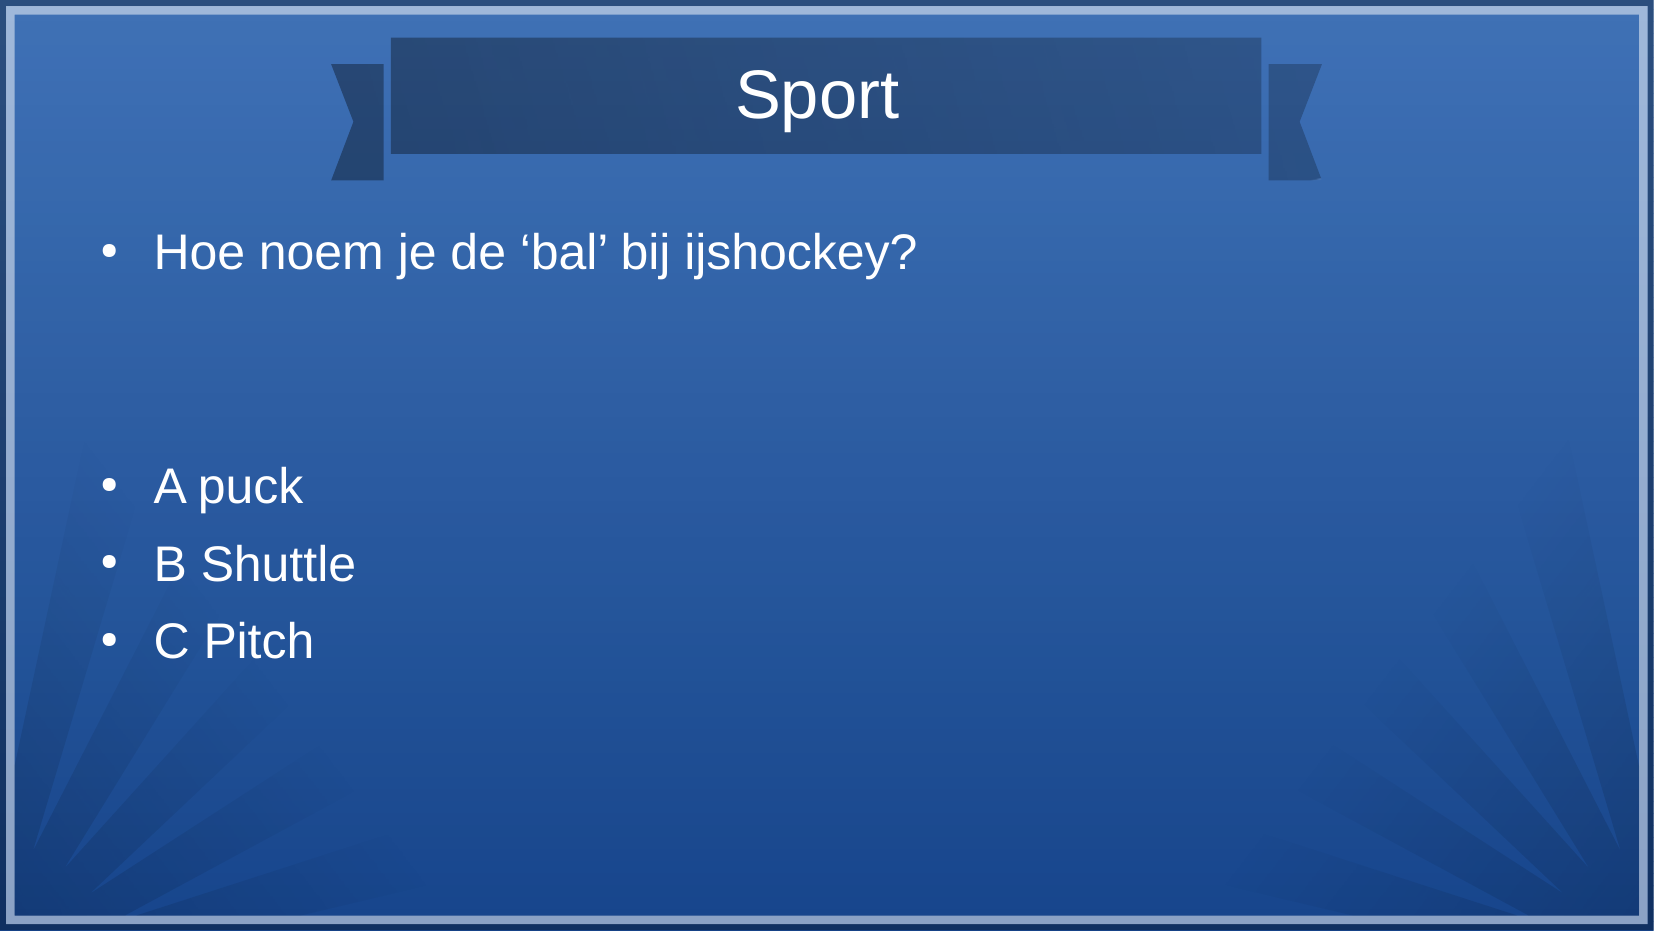

# Sport
Hoe noem je de ‘bal’ bij ijshockey?
A puck
B Shuttle
C Pitch